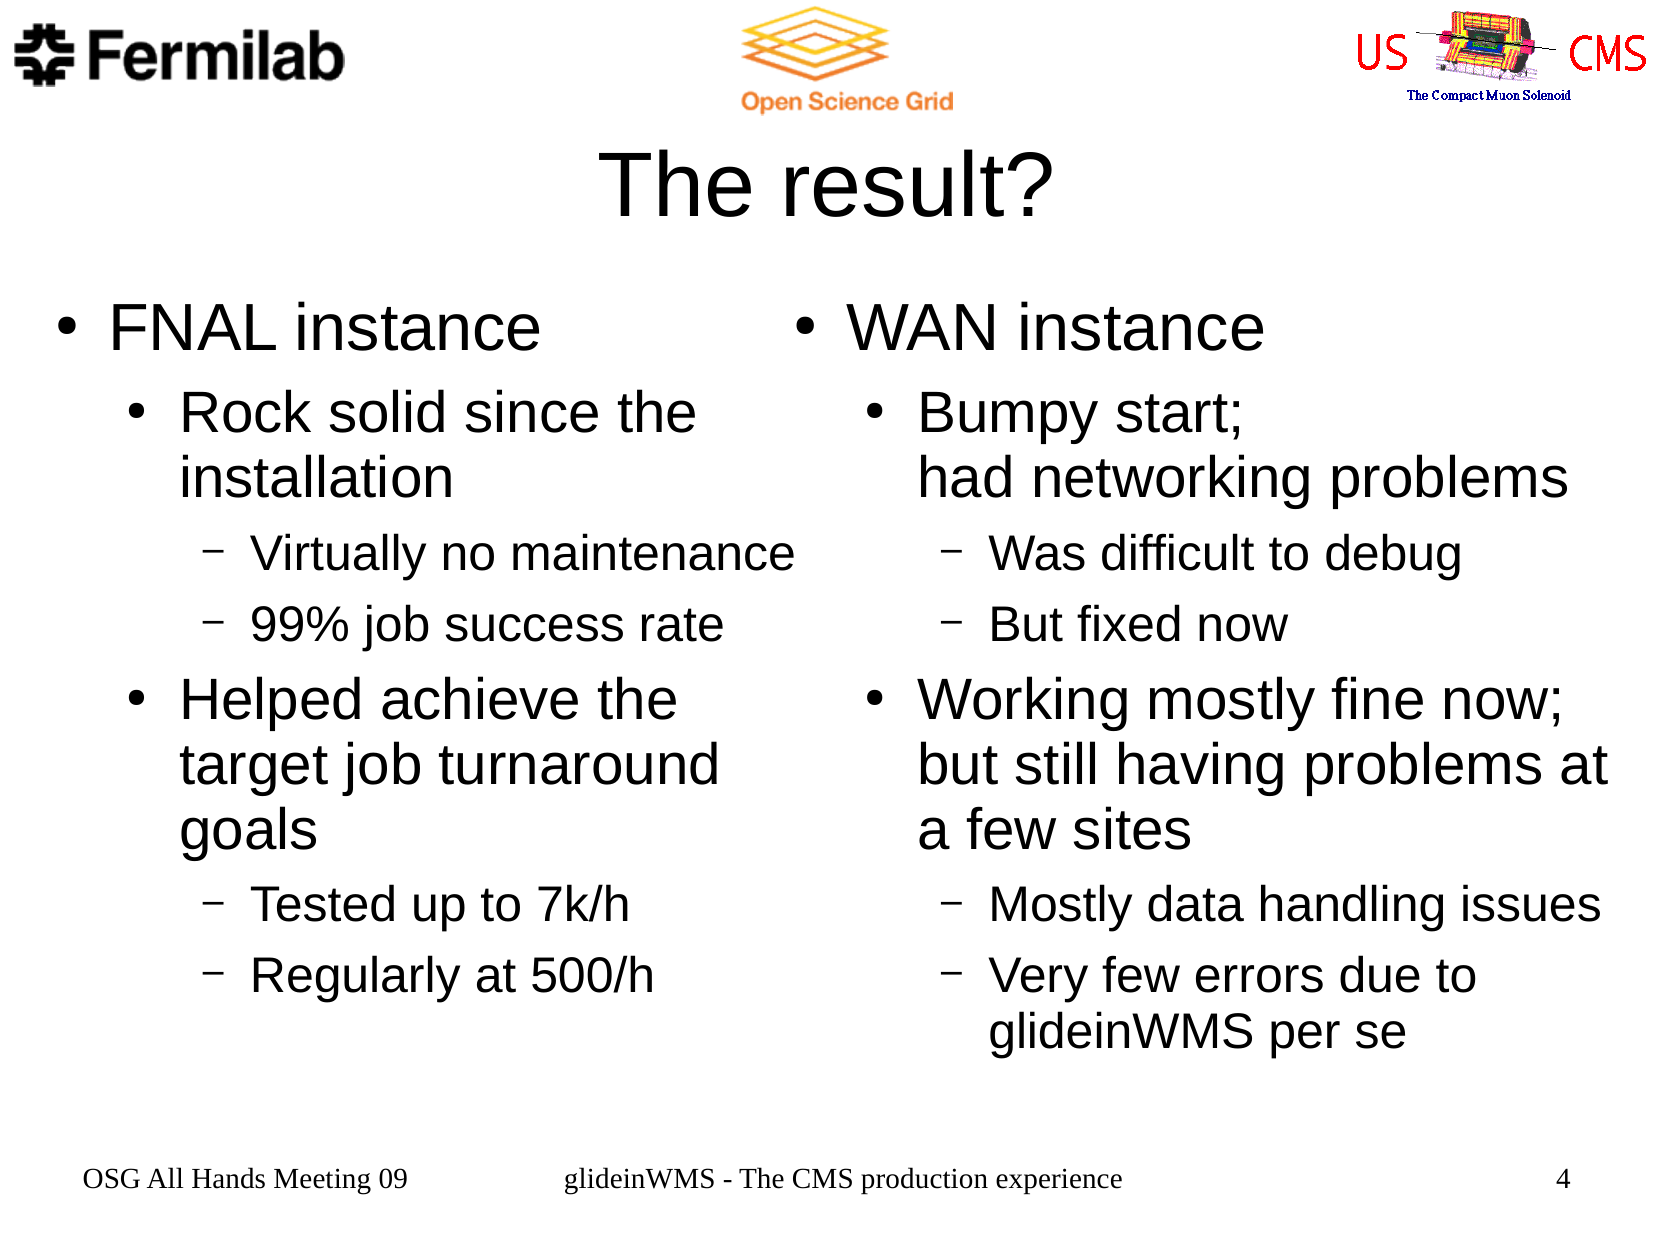

# The result?
FNAL instance
Rock solid since the installation
Virtually no maintenance
99% job success rate
Helped achieve the target job turnaround goals
Tested up to 7k/h
Regularly at 500/h
WAN instance
Bumpy start;
had networking problems
Was difficult to debug
But fixed now
Working mostly fine now;
but still having problems at a few sites
Mostly data handling issues
Very few errors due to glideinWMS per se
OSG All Hands Meeting 09
glideinWMS - The CMS production experience
4